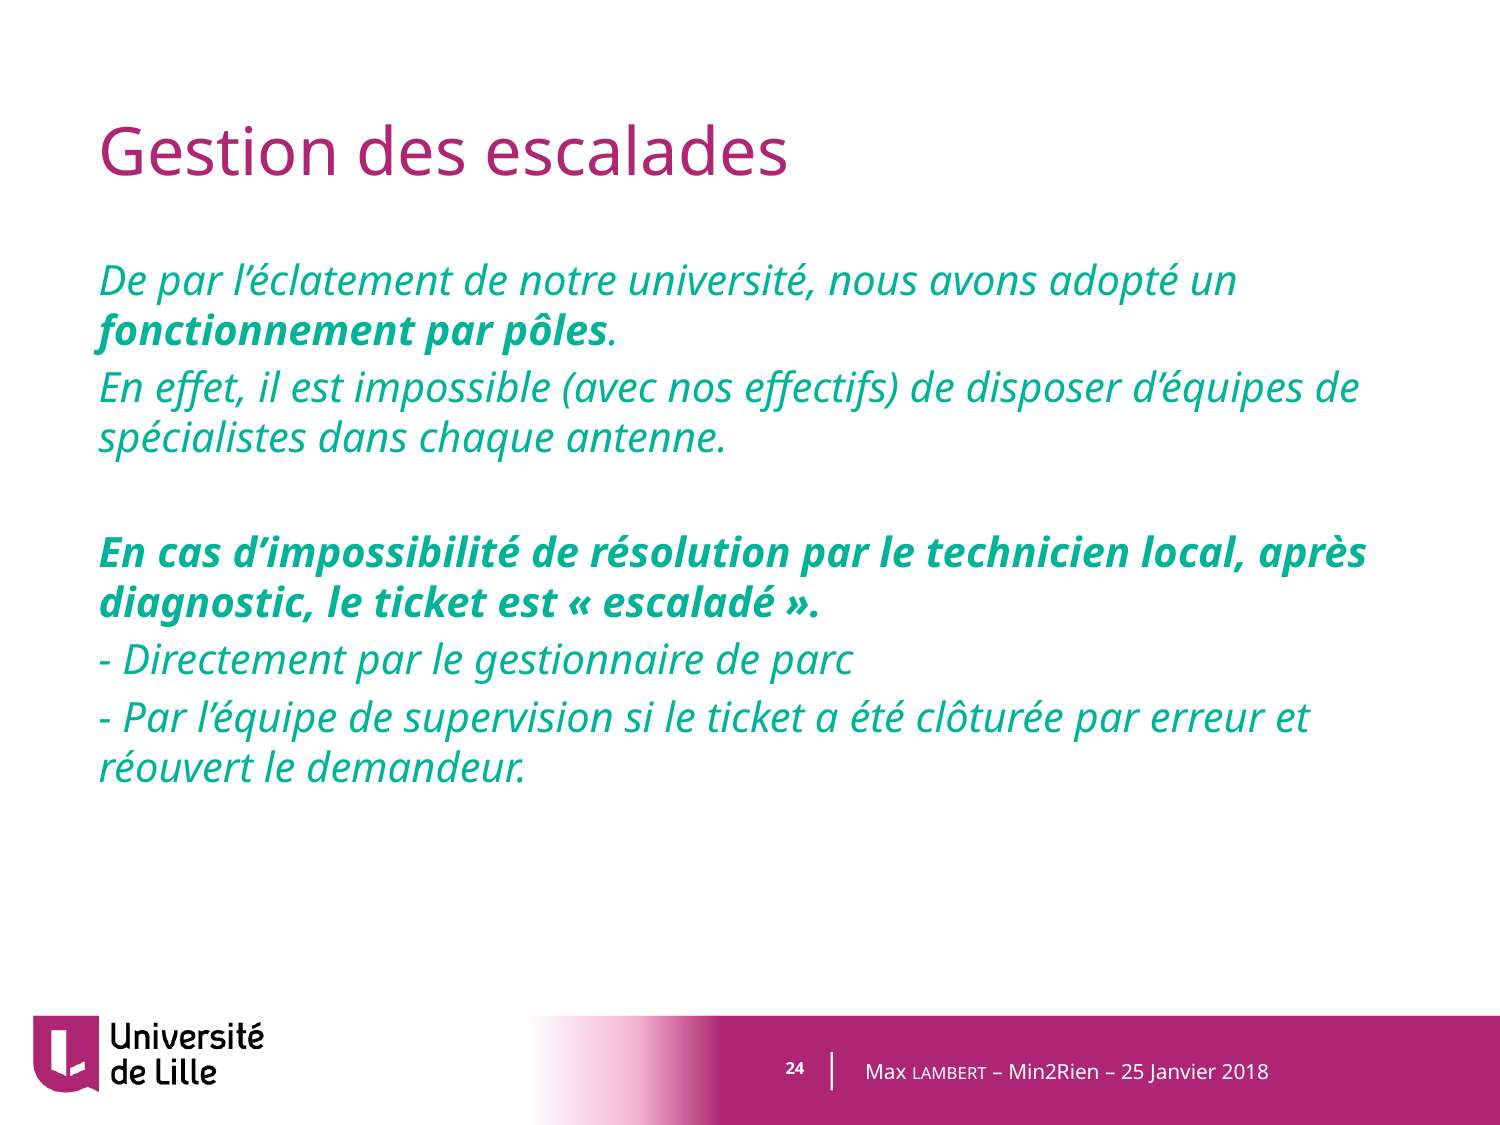

# Gestion des escalades
De par l’éclatement de notre université, nous avons adopté un fonctionnement par pôles.
En effet, il est impossible (avec nos effectifs) de disposer d’équipes de spécialistes dans chaque antenne.
En cas d’impossibilité de résolution par le technicien local, après diagnostic, le ticket est « escaladé ».
- Directement par le gestionnaire de parc
- Par l’équipe de supervision si le ticket a été clôturée par erreur et réouvert le demandeur.